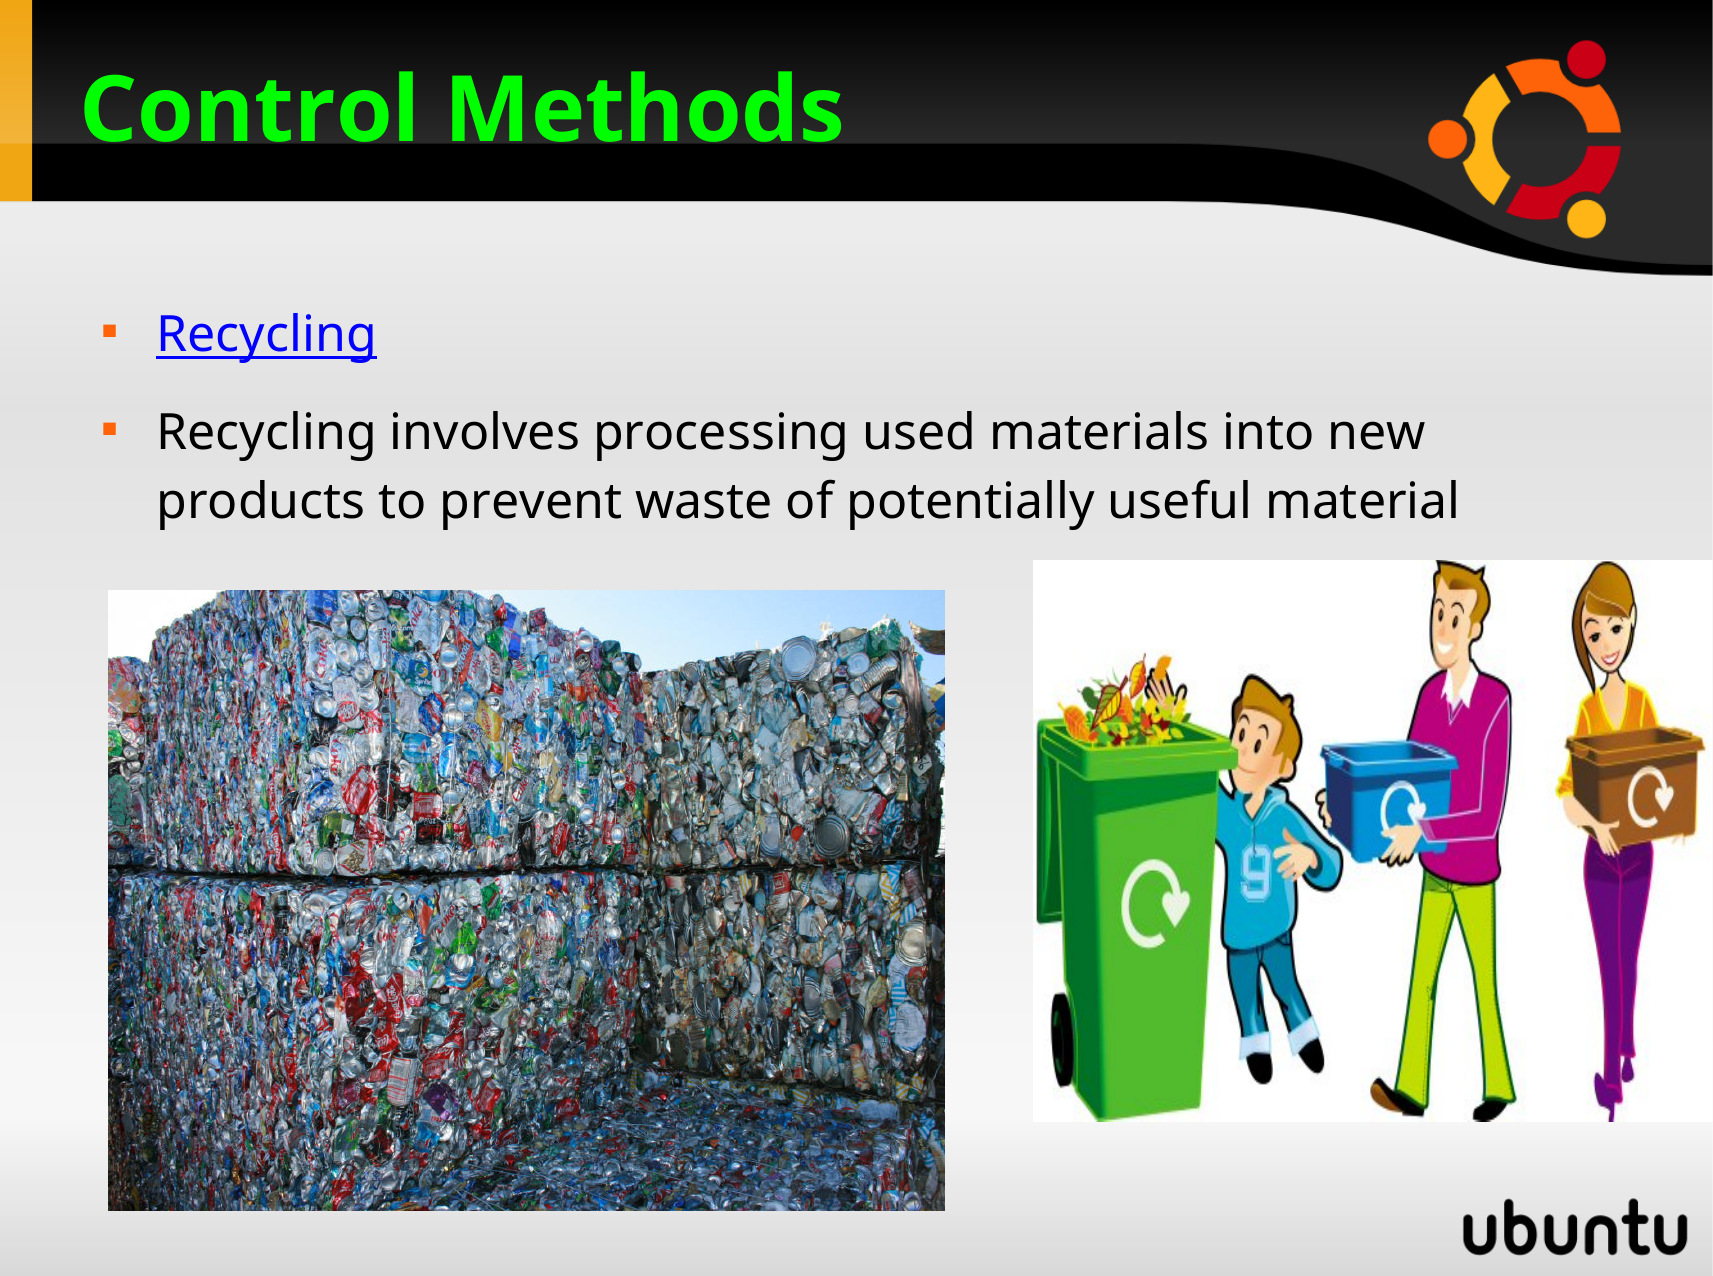

# Control Methods
Recycling
Recycling involves processing used materials into new products to prevent waste of potentially useful material